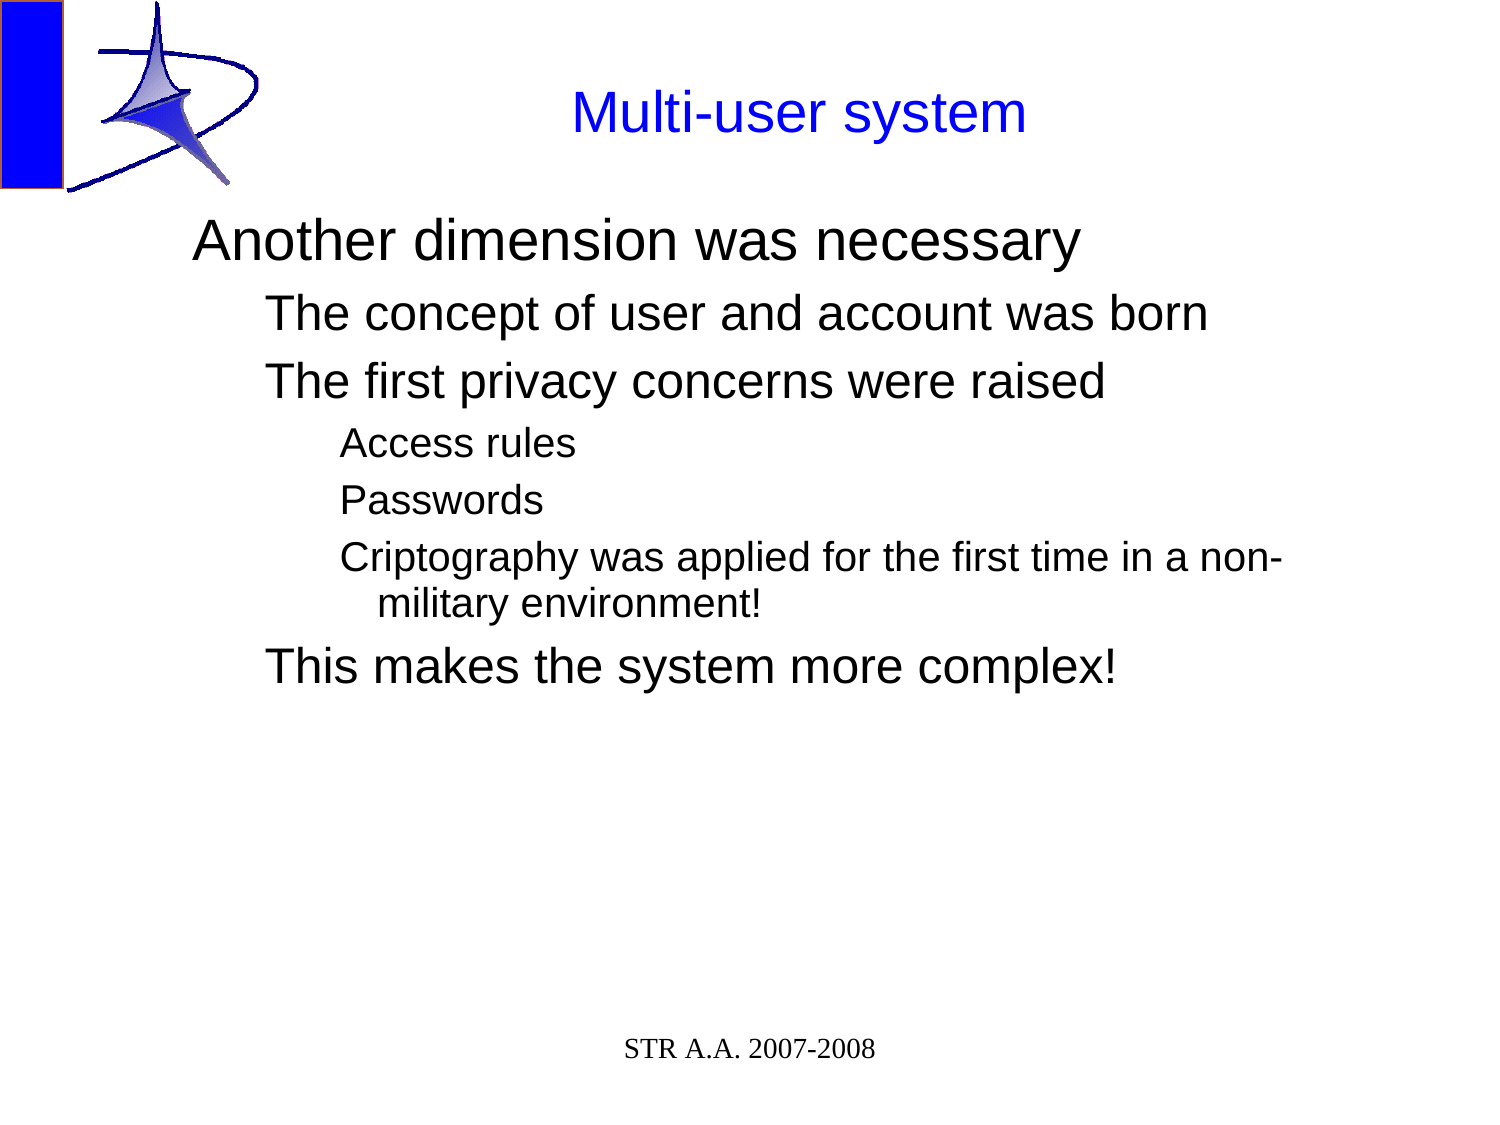

# Multi-user system
Another dimension was necessary
The concept of user and account was born
The first privacy concerns were raised
Access rules
Passwords
Criptography was applied for the first time in a non-military environment!
This makes the system more complex!
STR A.A. 2007-2008